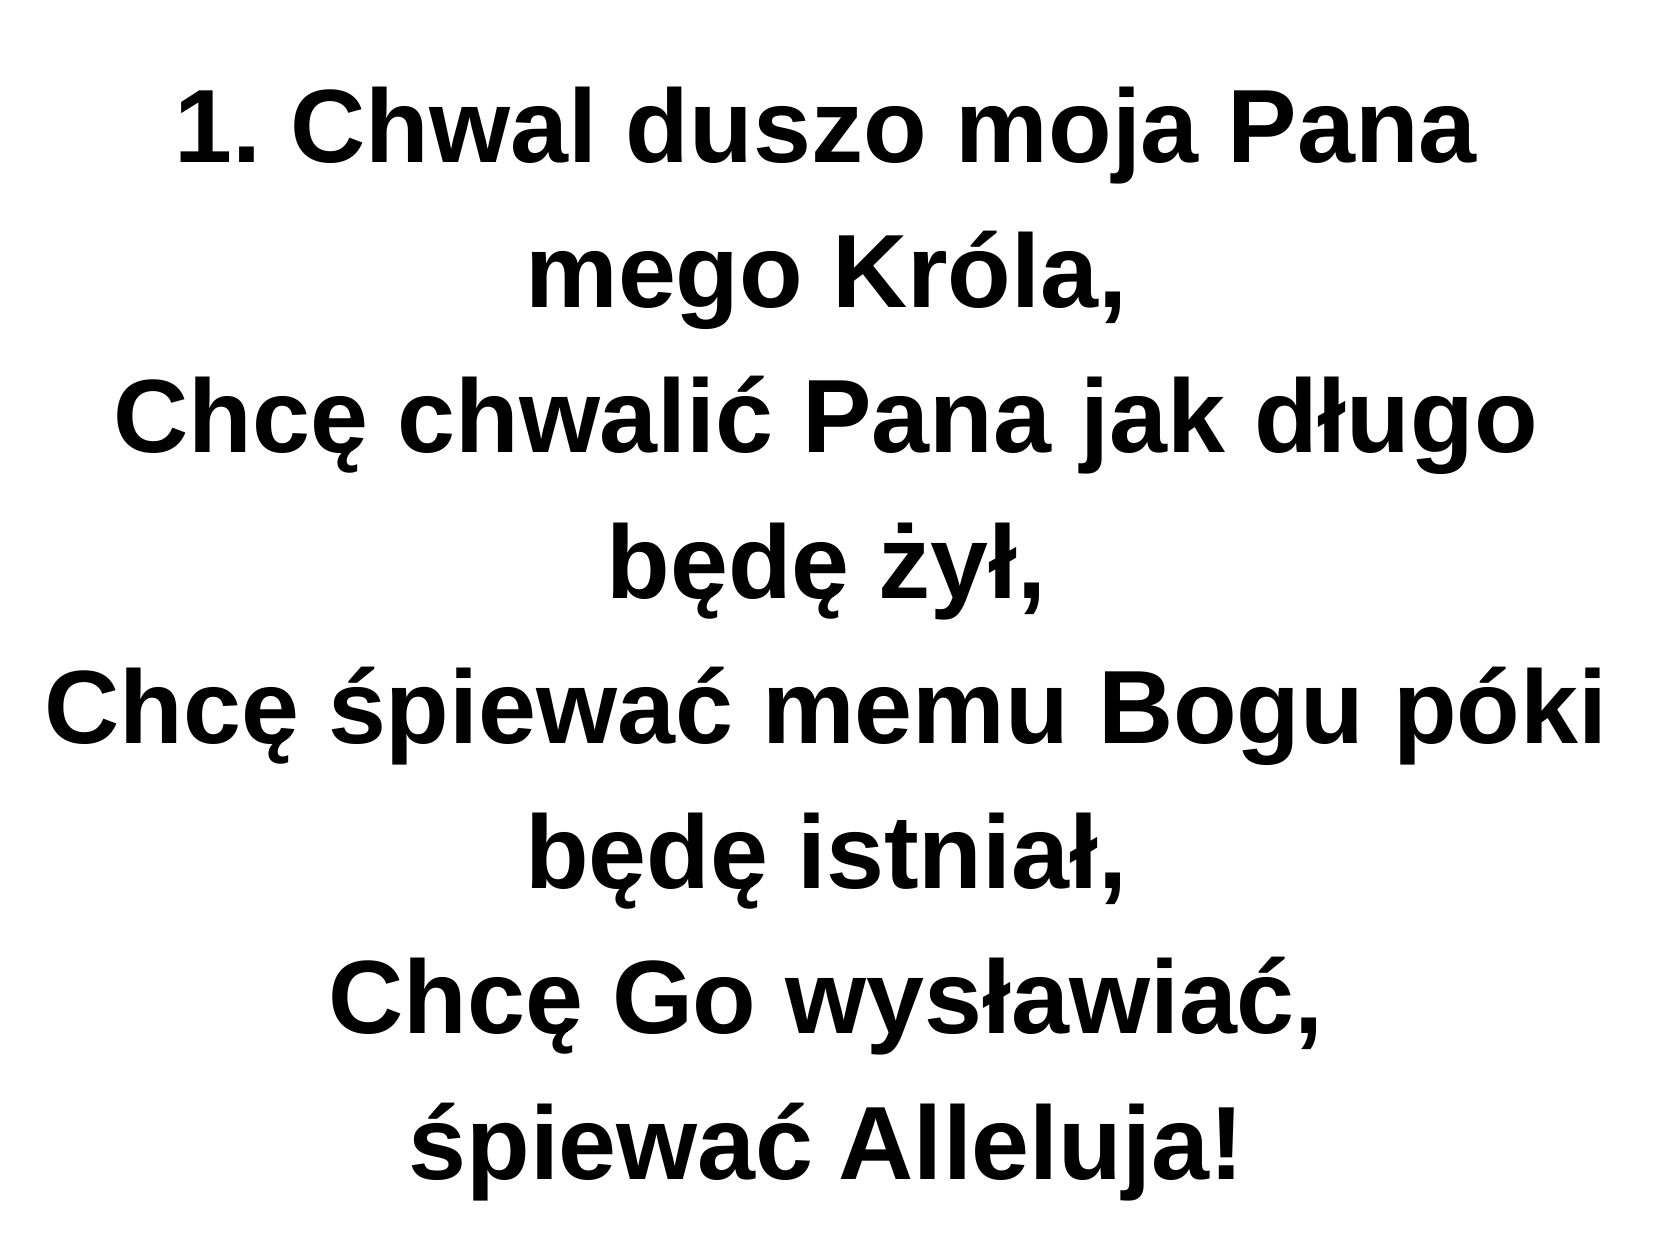

# 1. Chwal duszo moja Pana
mego Króla,
Chcę chwalić Pana jak długo
będę żył,
Chcę śpiewać memu Bogu póki
będę istniał,
Chcę Go wysławiać,
śpiewać Alleluja!